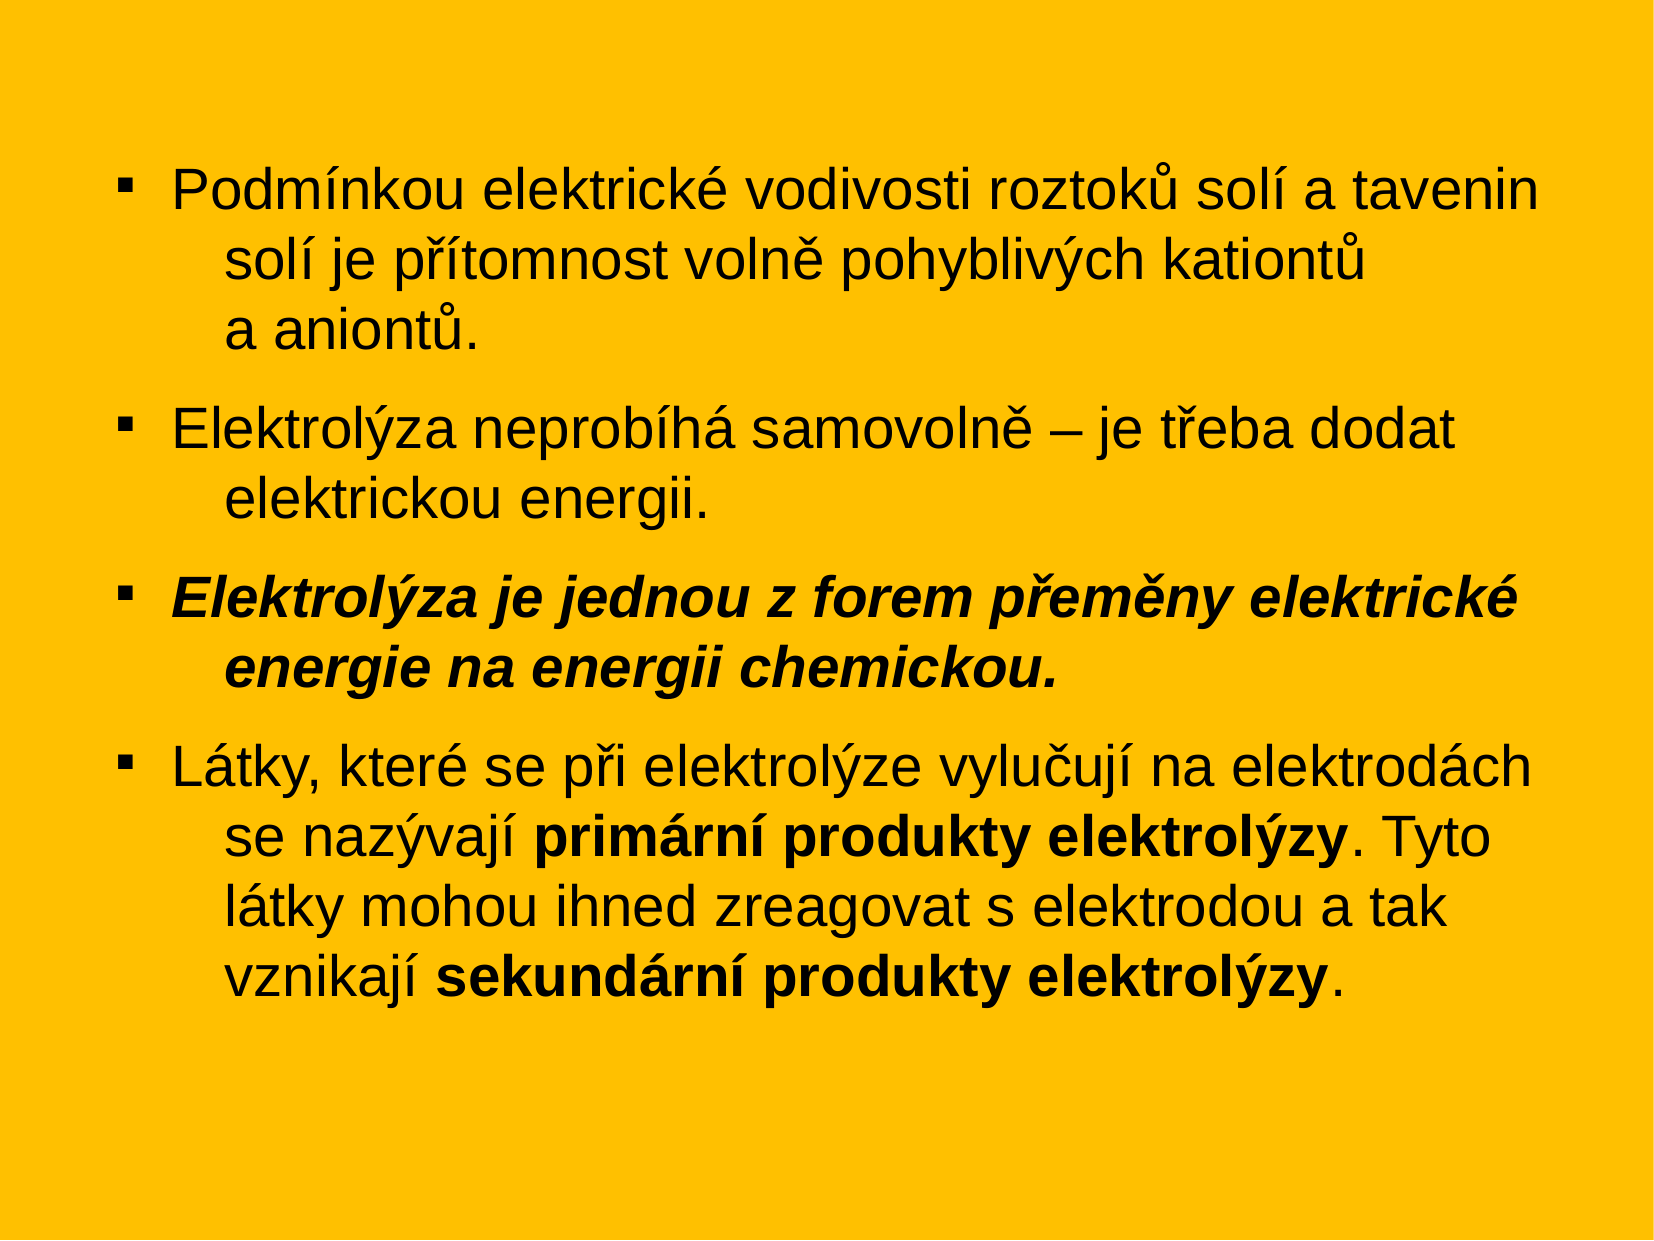

# Podmínkou elektrické vodivosti roztoků solí a tavenin solí je přítomnost volně pohyblivých kationtů a aniontů.
Elektrolýza neprobíhá samovolně – je třeba dodat elektrickou energii.
Elektrolýza je jednou z forem přeměny elektrické energie na energii chemickou.
Látky, které se při elektrolýze vylučují na elektrodách se nazývají primární produkty elektrolýzy. Tyto látky mohou ihned zreagovat s elektrodou a tak vznikají sekundární produkty elektrolýzy.